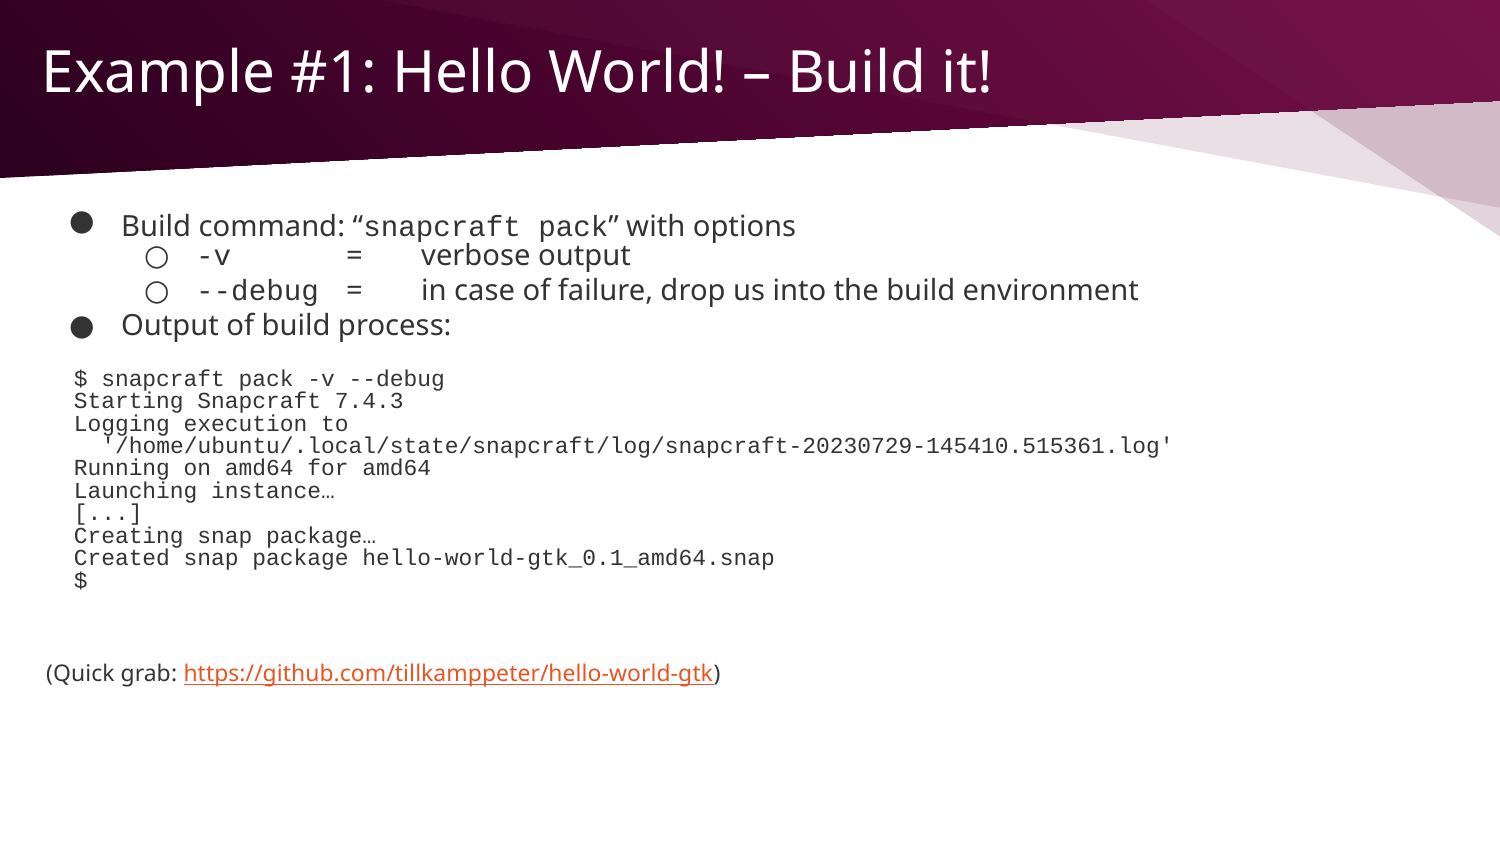

Example #1: Hello World! – Build it!
# Build command: “snapcraft pack” with options
-v 		= 	verbose output
--debug 	= 	in case of failure, drop us into the build environment
Output of build process:
 $ snapcraft pack -v --debug
 Starting Snapcraft 7.4.3
 Logging execution to
 '/home/ubuntu/.local/state/snapcraft/log/snapcraft-20230729-145410.515361.log'
 Running on amd64 for amd64
 Launching instance…
 [...]
 Creating snap package…
 Created snap package hello-world-gtk_0.1_amd64.snap
 $
(Quick grab: https://github.com/tillkamppeter/hello-world-gtk)